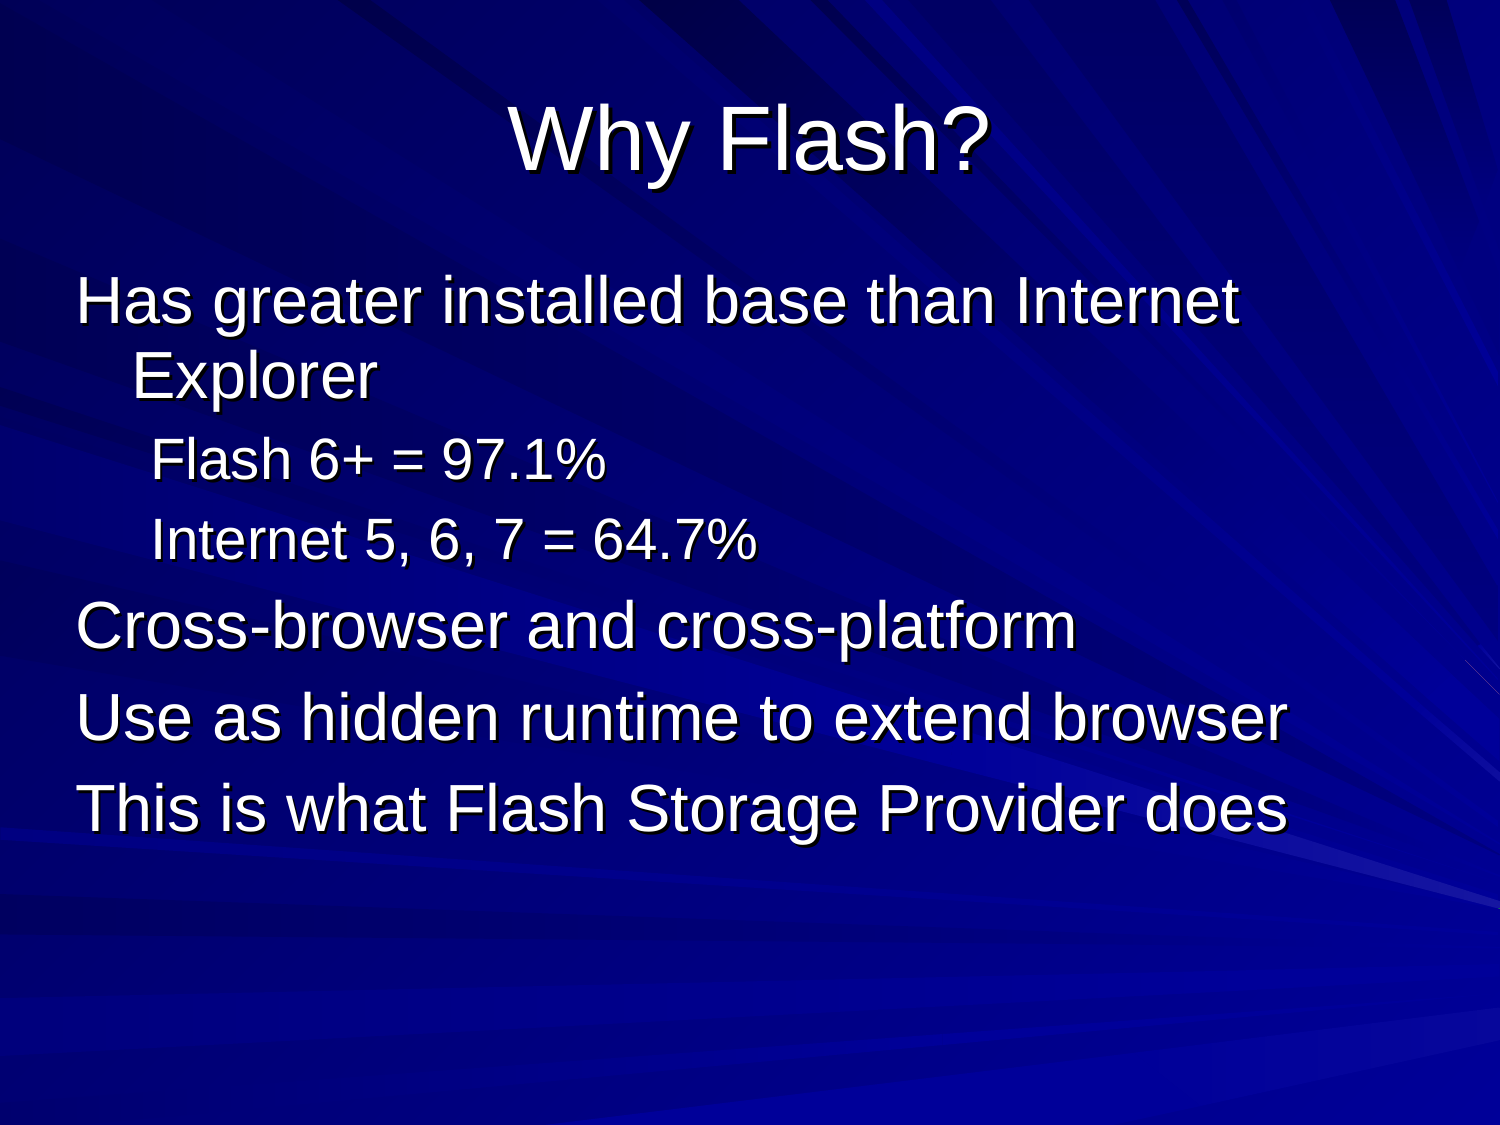

# Why Flash?
Has greater installed base than Internet Explorer
Flash 6+ = 97.1%
Internet 5, 6, 7 = 64.7%
Cross-browser and cross-platform
Use as hidden runtime to extend browser
This is what Flash Storage Provider does